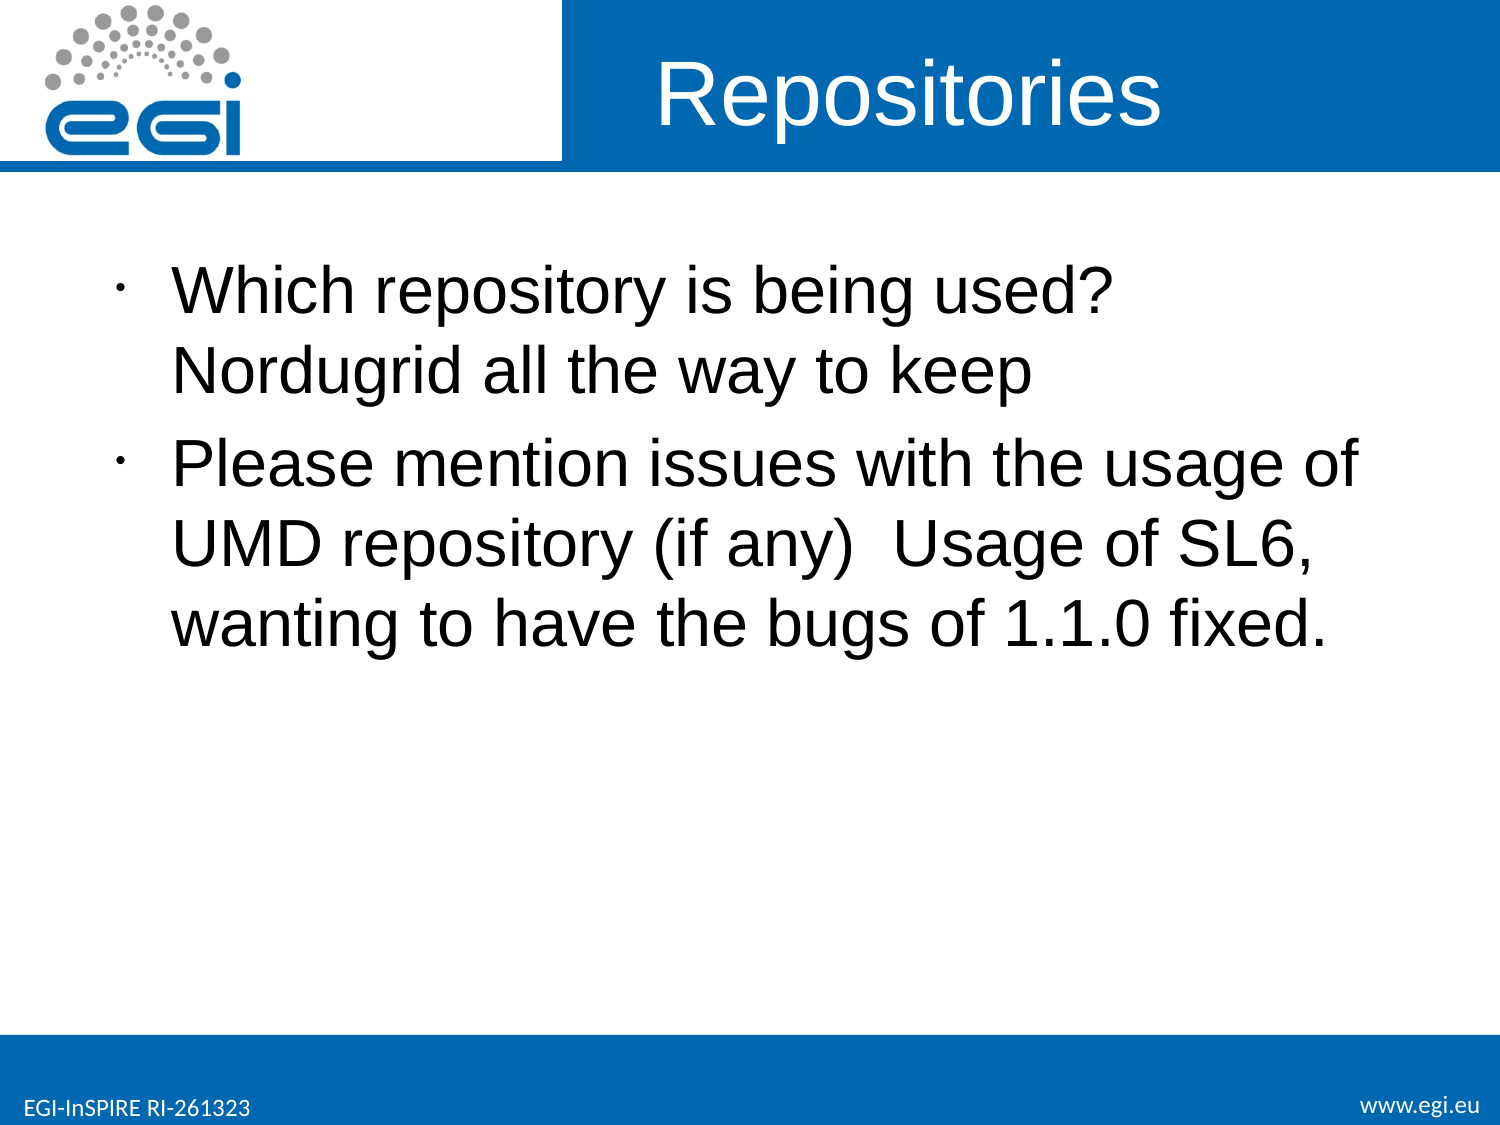

# Repositories
Which repository is being used? Nordugrid all the way to keep
Please mention issues with the usage of UMD repository (if any) Usage of SL6, wanting to have the bugs of 1.1.0 fixed.